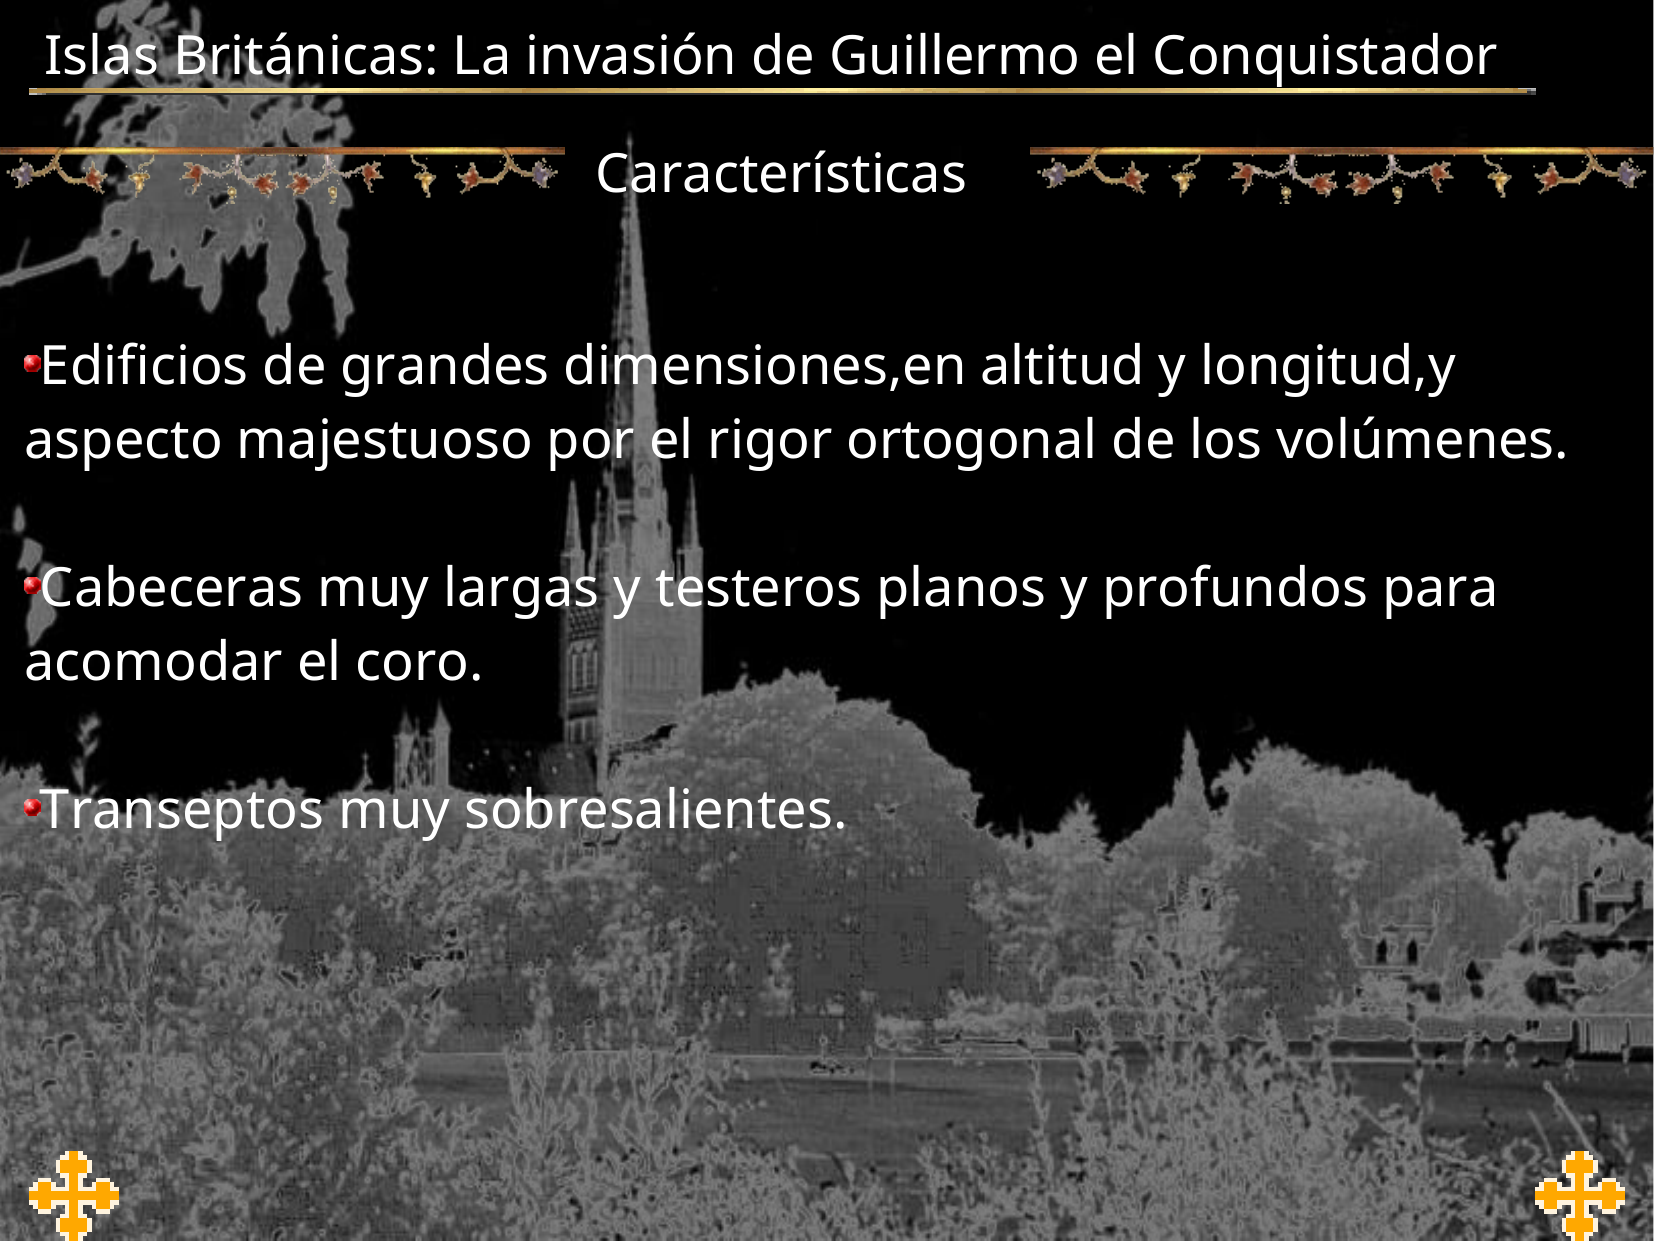

Islas Británicas: La invasión de Guillermo el Conquistador
Características
Edificios de grandes dimensiones,en altitud y longitud,y
aspecto majestuoso por el rigor ortogonal de los volúmenes.
Cabeceras muy largas y testeros planos y profundos para
acomodar el coro.
Transeptos muy sobresalientes.